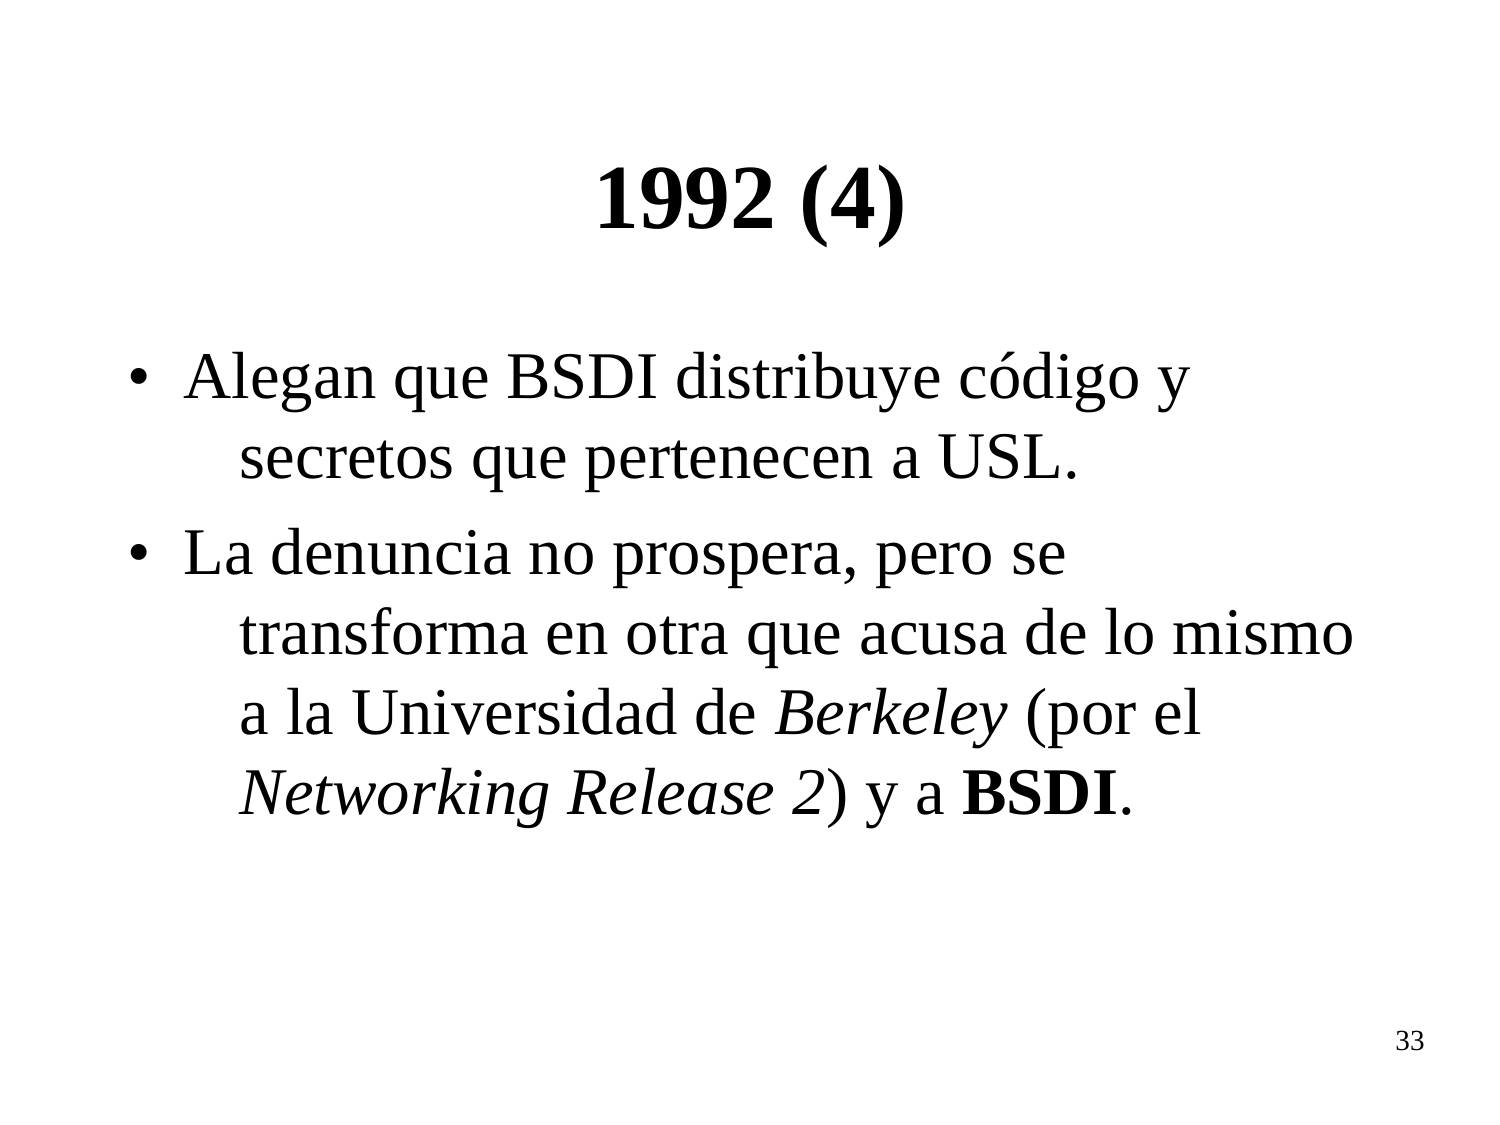

# 1992 (4)
Alegan que BSDI distribuye código y secretos que pertenecen a USL.
La denuncia no prospera, pero se transforma en otra que acusa de lo mismo a la Universidad de Berkeley (por el Networking Release 2) y a BSDI.
33